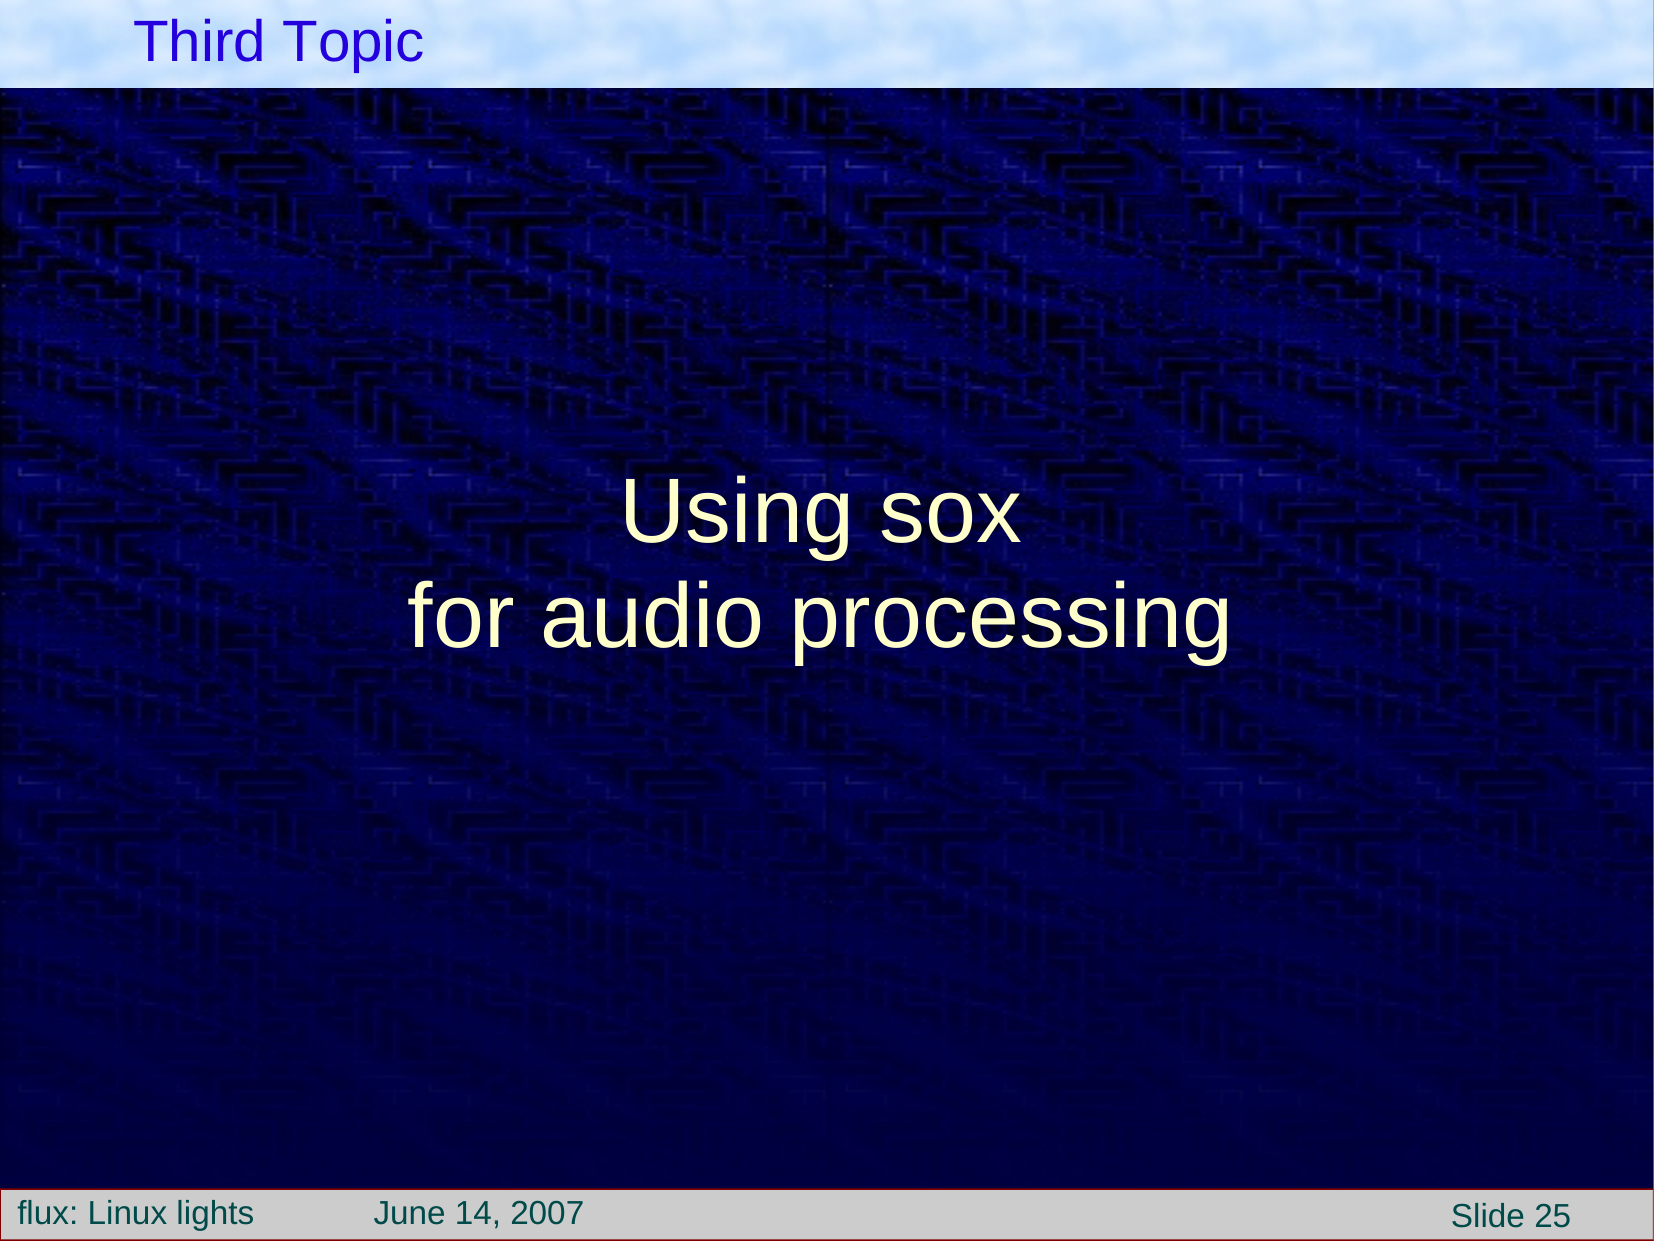

Third Topic
# Using sox for audio processing
flux: Linux lights	June 14, 2007
Slide